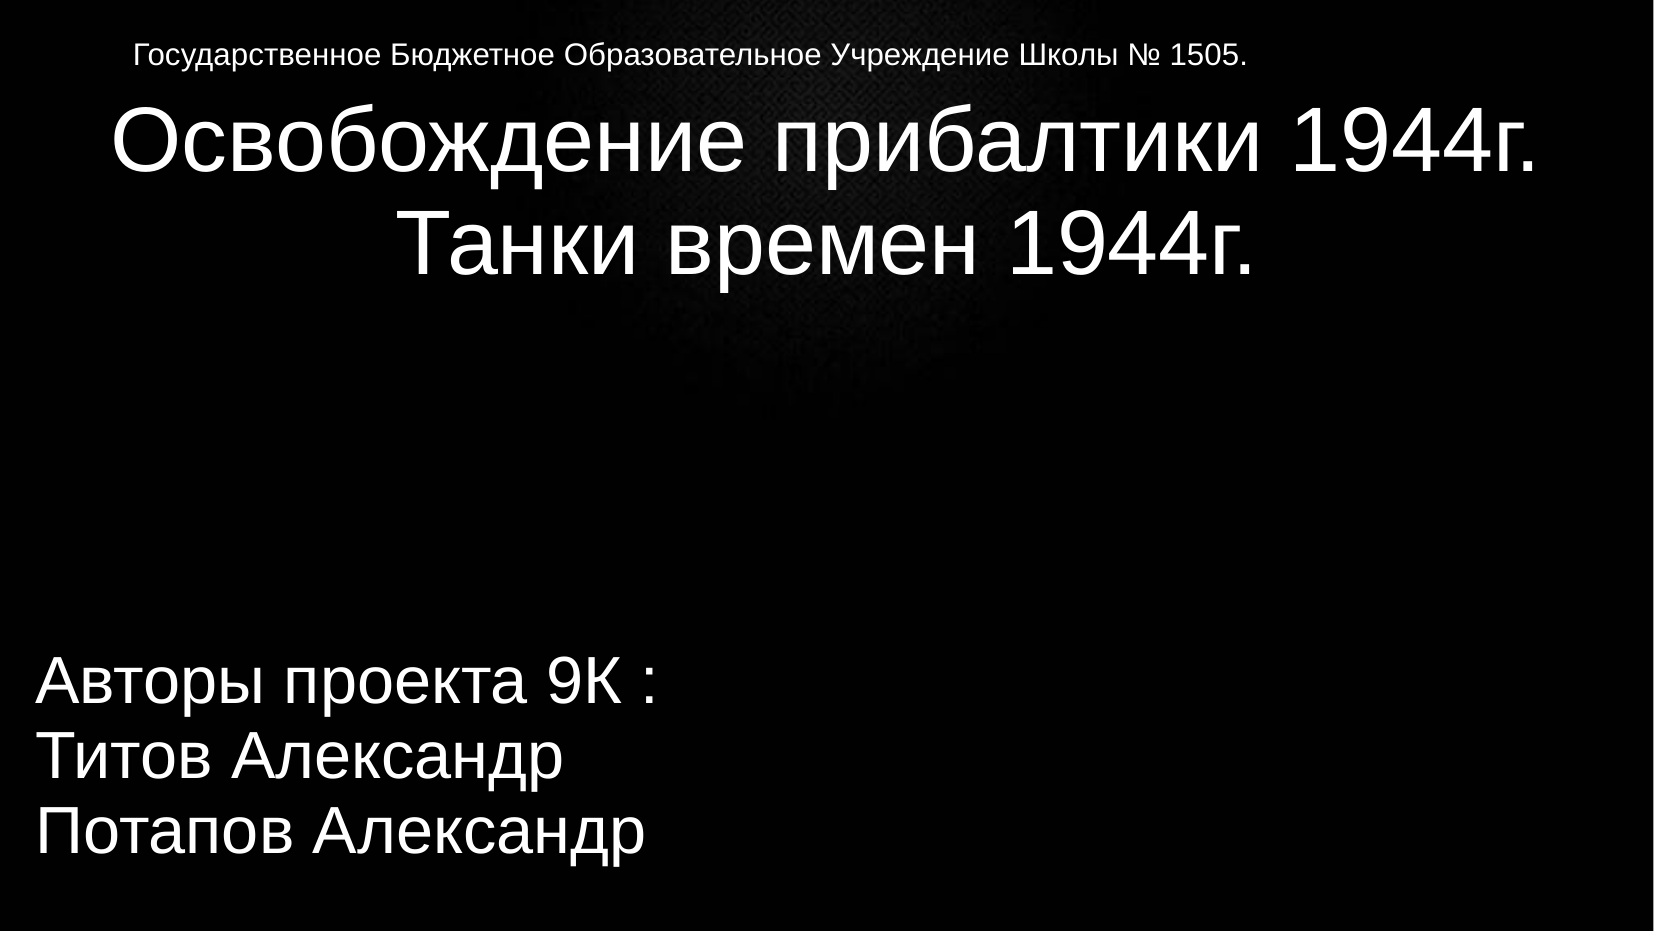

Государственное Бюджетное Образовательное Учреждение Школы № 1505.
# Освобождение прибалтики 1944г. Танки времен 1944г.
Авторы проекта 9К :
Титов Александр
Потапов Александр